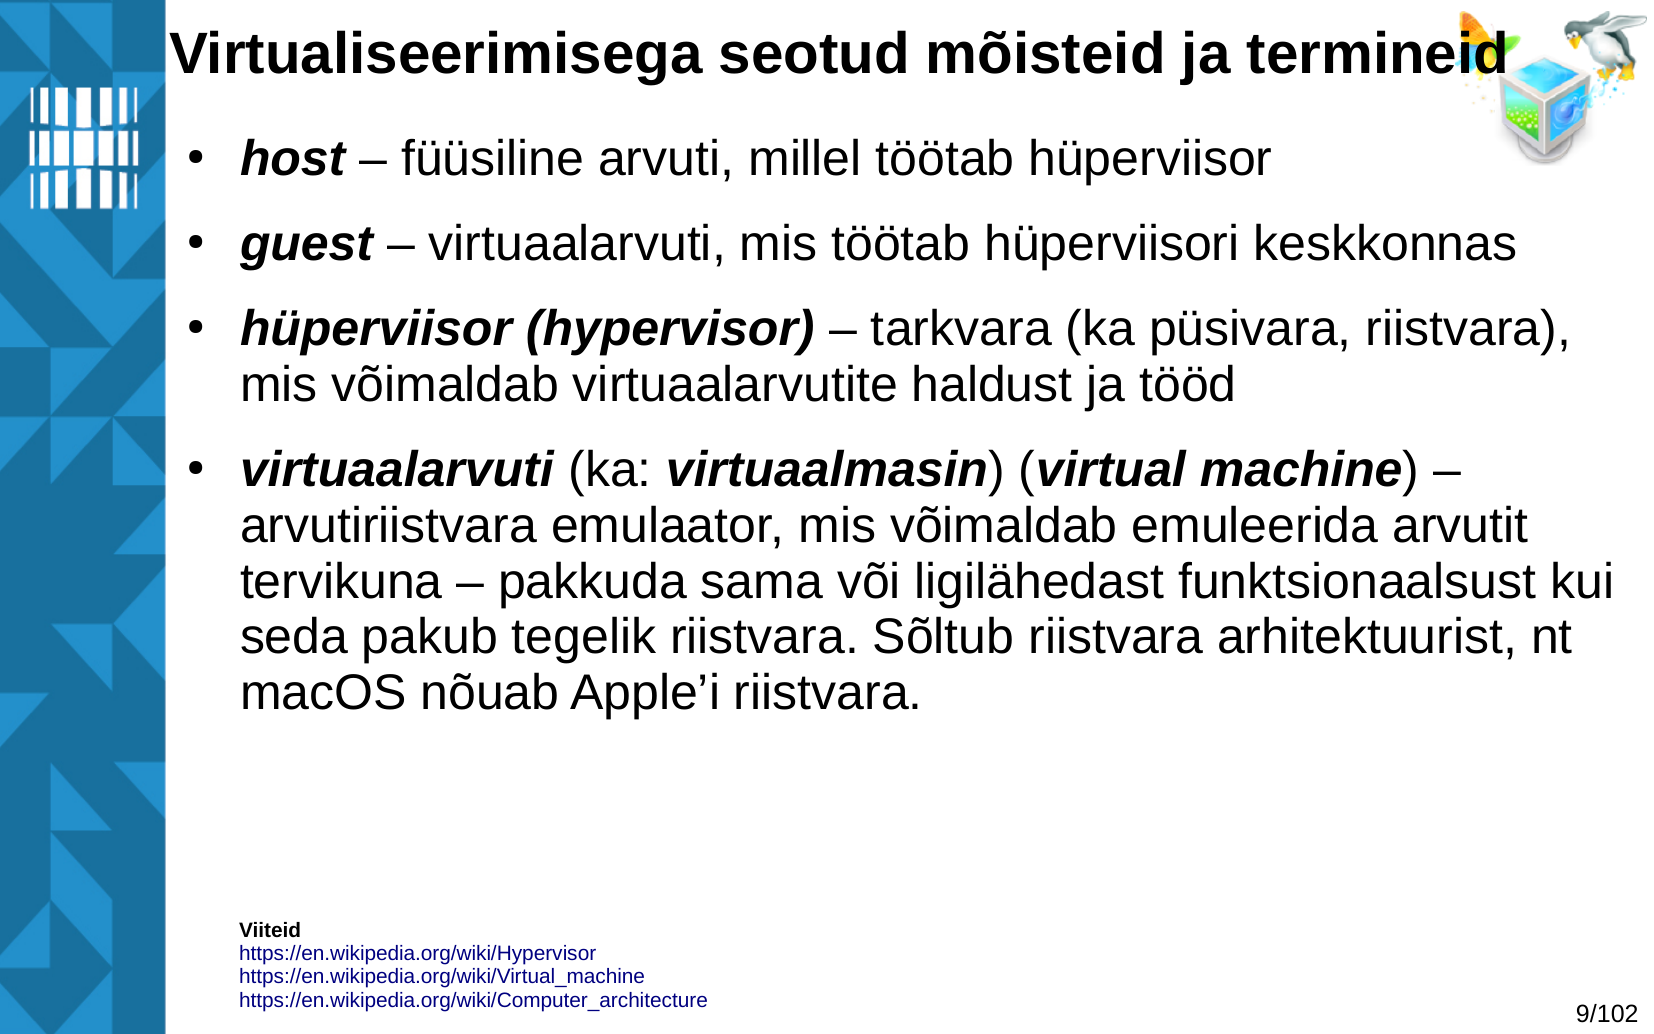

# Virtualiseerimisega seotud mõisteid ja termineid
host – füüsiline arvuti, millel töötab hüperviisor
guest – virtuaalarvuti, mis töötab hüperviisori keskkonnas
hüperviisor (hypervisor) – tarkvara (ka püsivara, riistvara), mis võimaldab virtuaalarvutite haldust ja tööd
virtuaalarvuti (ka: virtuaalmasin) (virtual machine) – arvutiriistvara emulaator, mis võimaldab emuleerida arvutit tervikuna – pakkuda sama või ligilähedast funktsionaalsust kui seda pakub tegelik riistvara. Sõltub riistvara arhitektuurist, nt macOS nõuab Apple’i riistvara.
Viiteid
https://en.wikipedia.org/wiki/Hypervisor
https://en.wikipedia.org/wiki/Virtual_machine
https://en.wikipedia.org/wiki/Computer_architecture